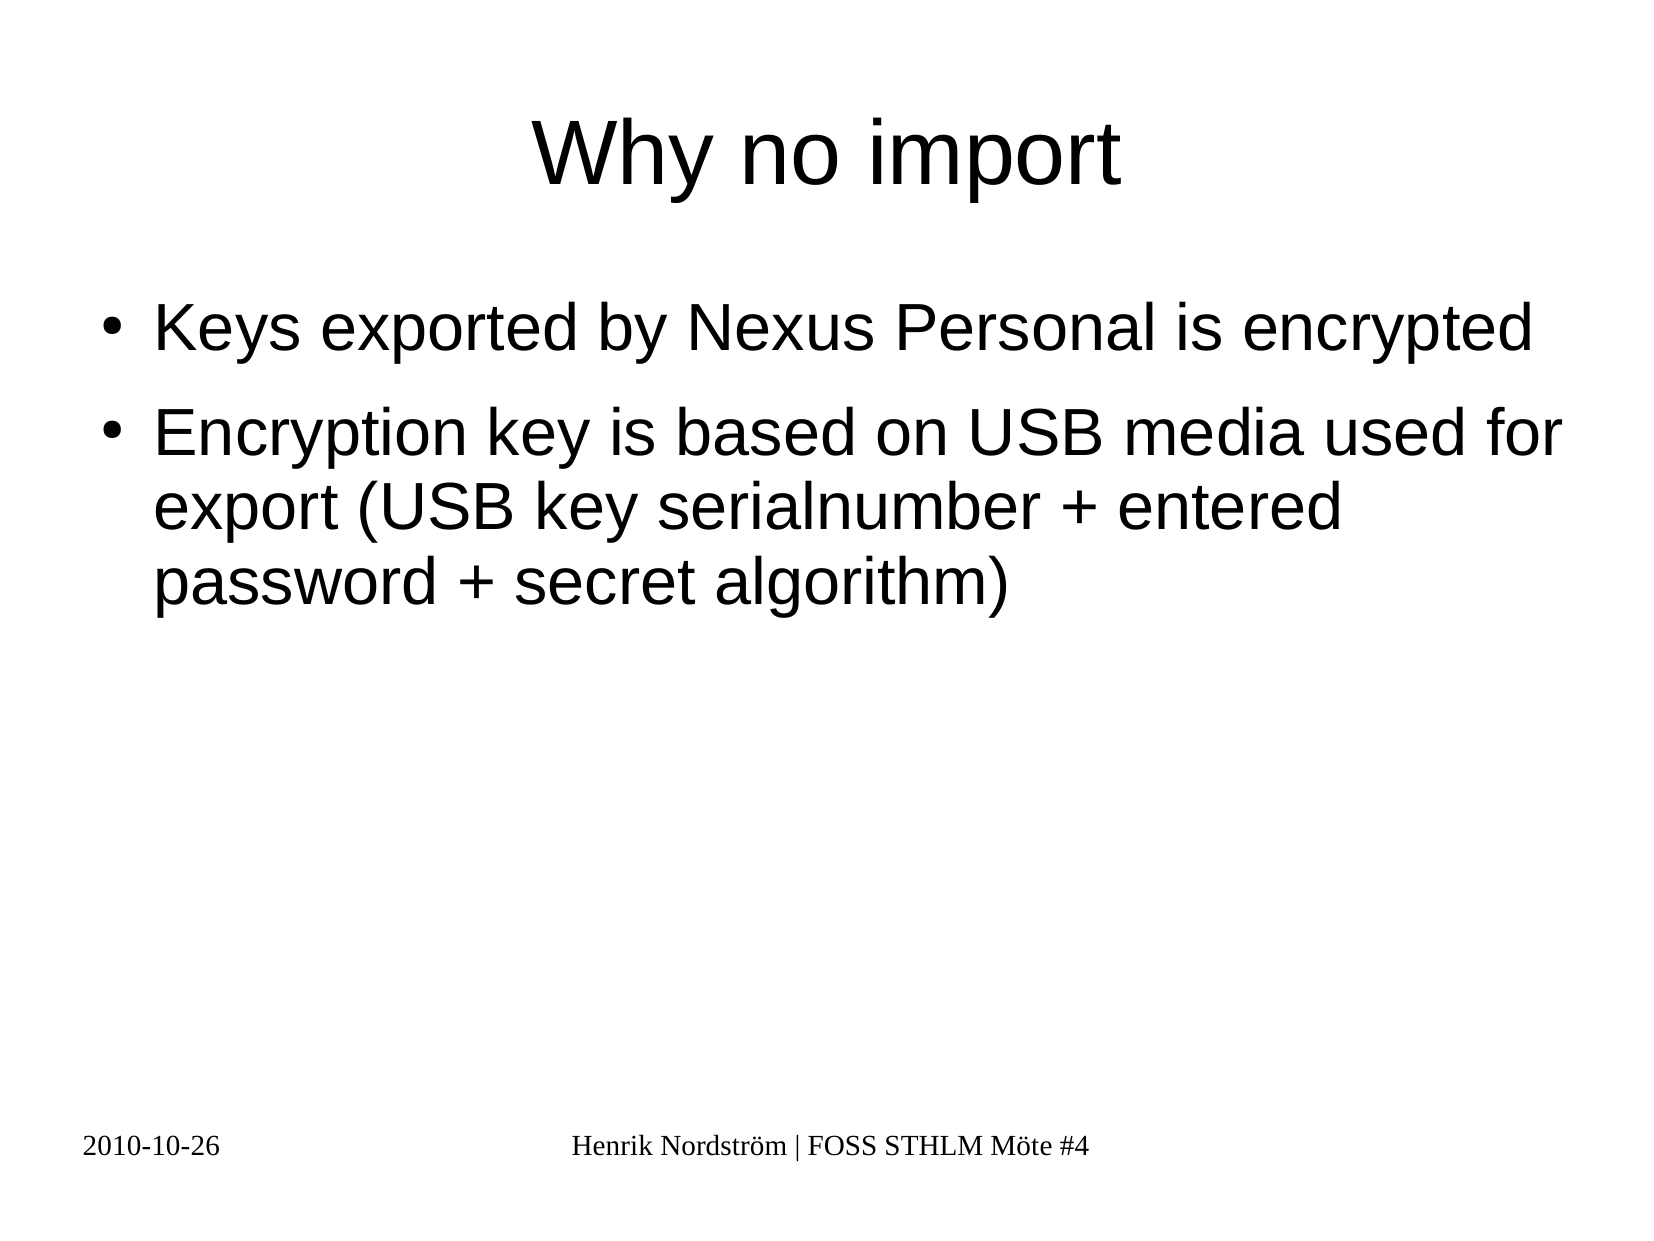

# Why no import
Keys exported by Nexus Personal is encrypted
Encryption key is based on USB media used for export (USB key serialnumber + entered password + secret algorithm)
2010-10-26
Henrik Nordström | FOSS STHLM Möte #4